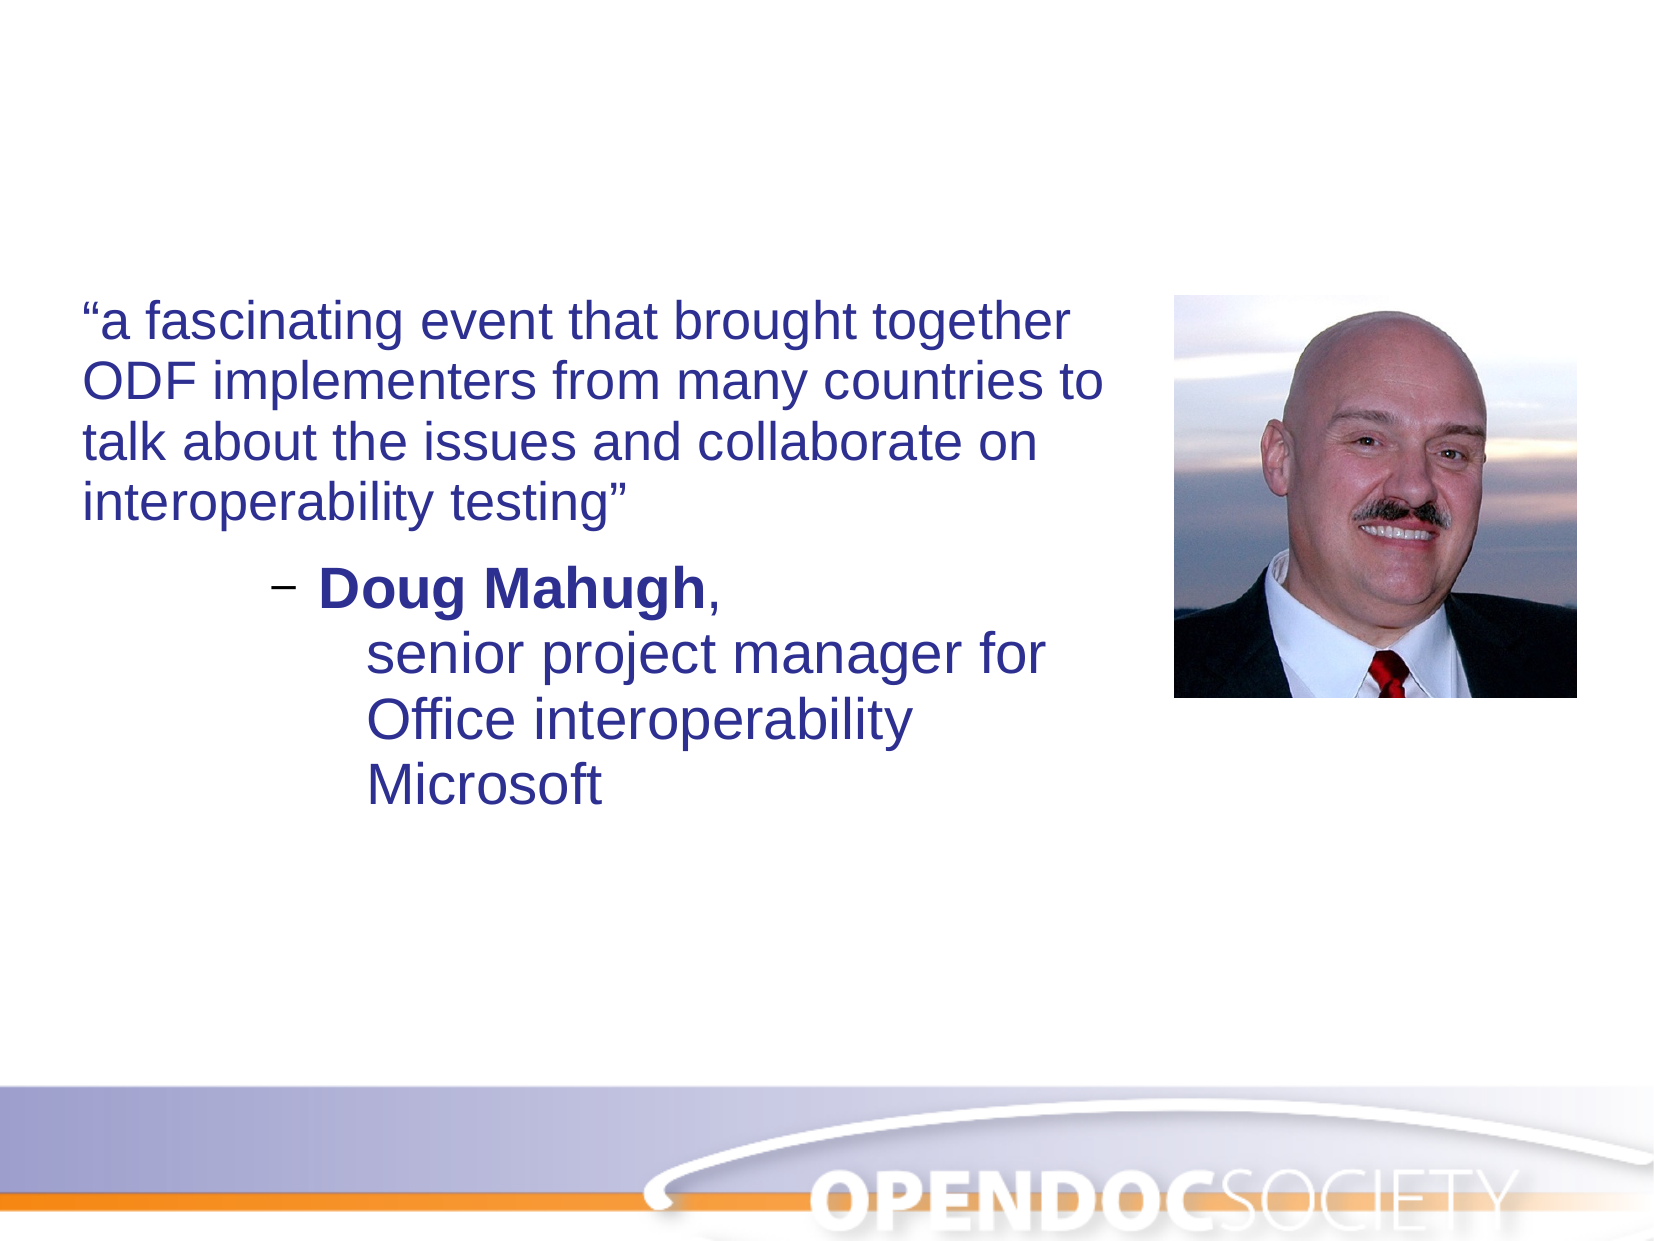

# “a fascinating event that brought together ODF implementers from many countries to talk about the issues and collaborate on interoperability testing”
Doug Mahugh,
senior project manager for Office interoperability Microsoft